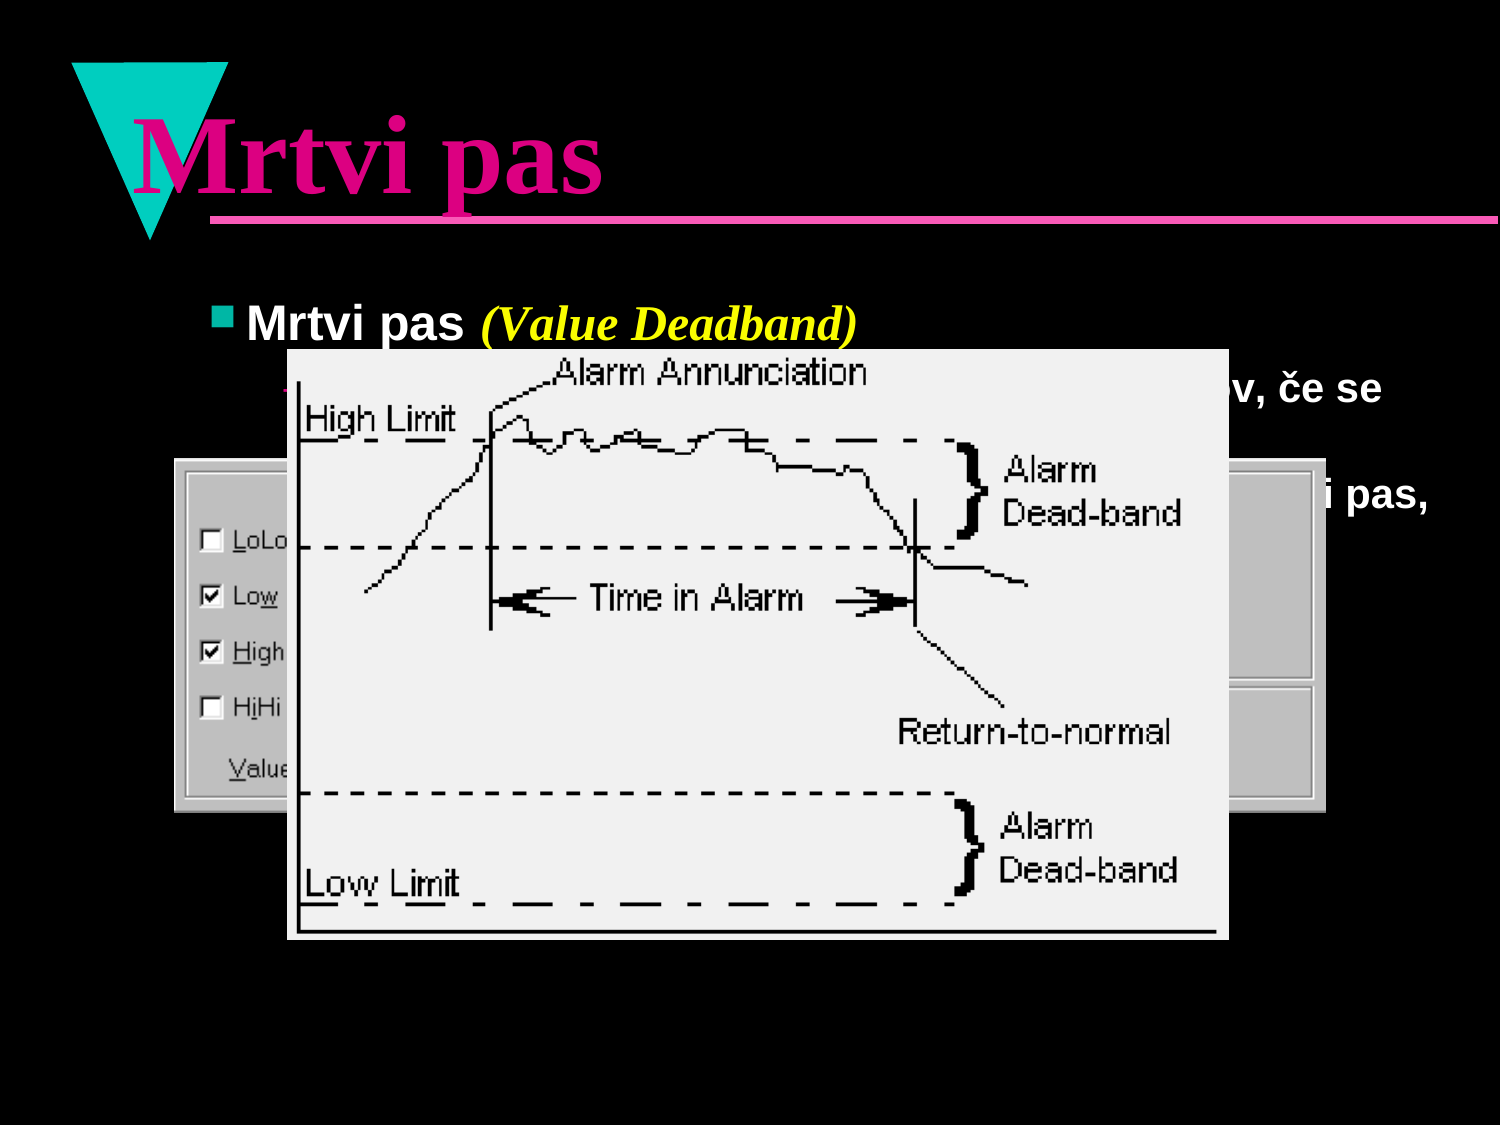

# Mrtvi pas
Mrtvi pas (Value Deadband)
Odpravi nadležno nenehno pojavljanje alarmov, če se vrednost spremenljivke spreminja blizu meje
Vrednost spremenljivke se mora zmanjšati za mrtvi pas, da se povrne iz alarmnega v normalno stanje
2 Mrtvi pas
RVP2
Alarmi in Dogodki
17